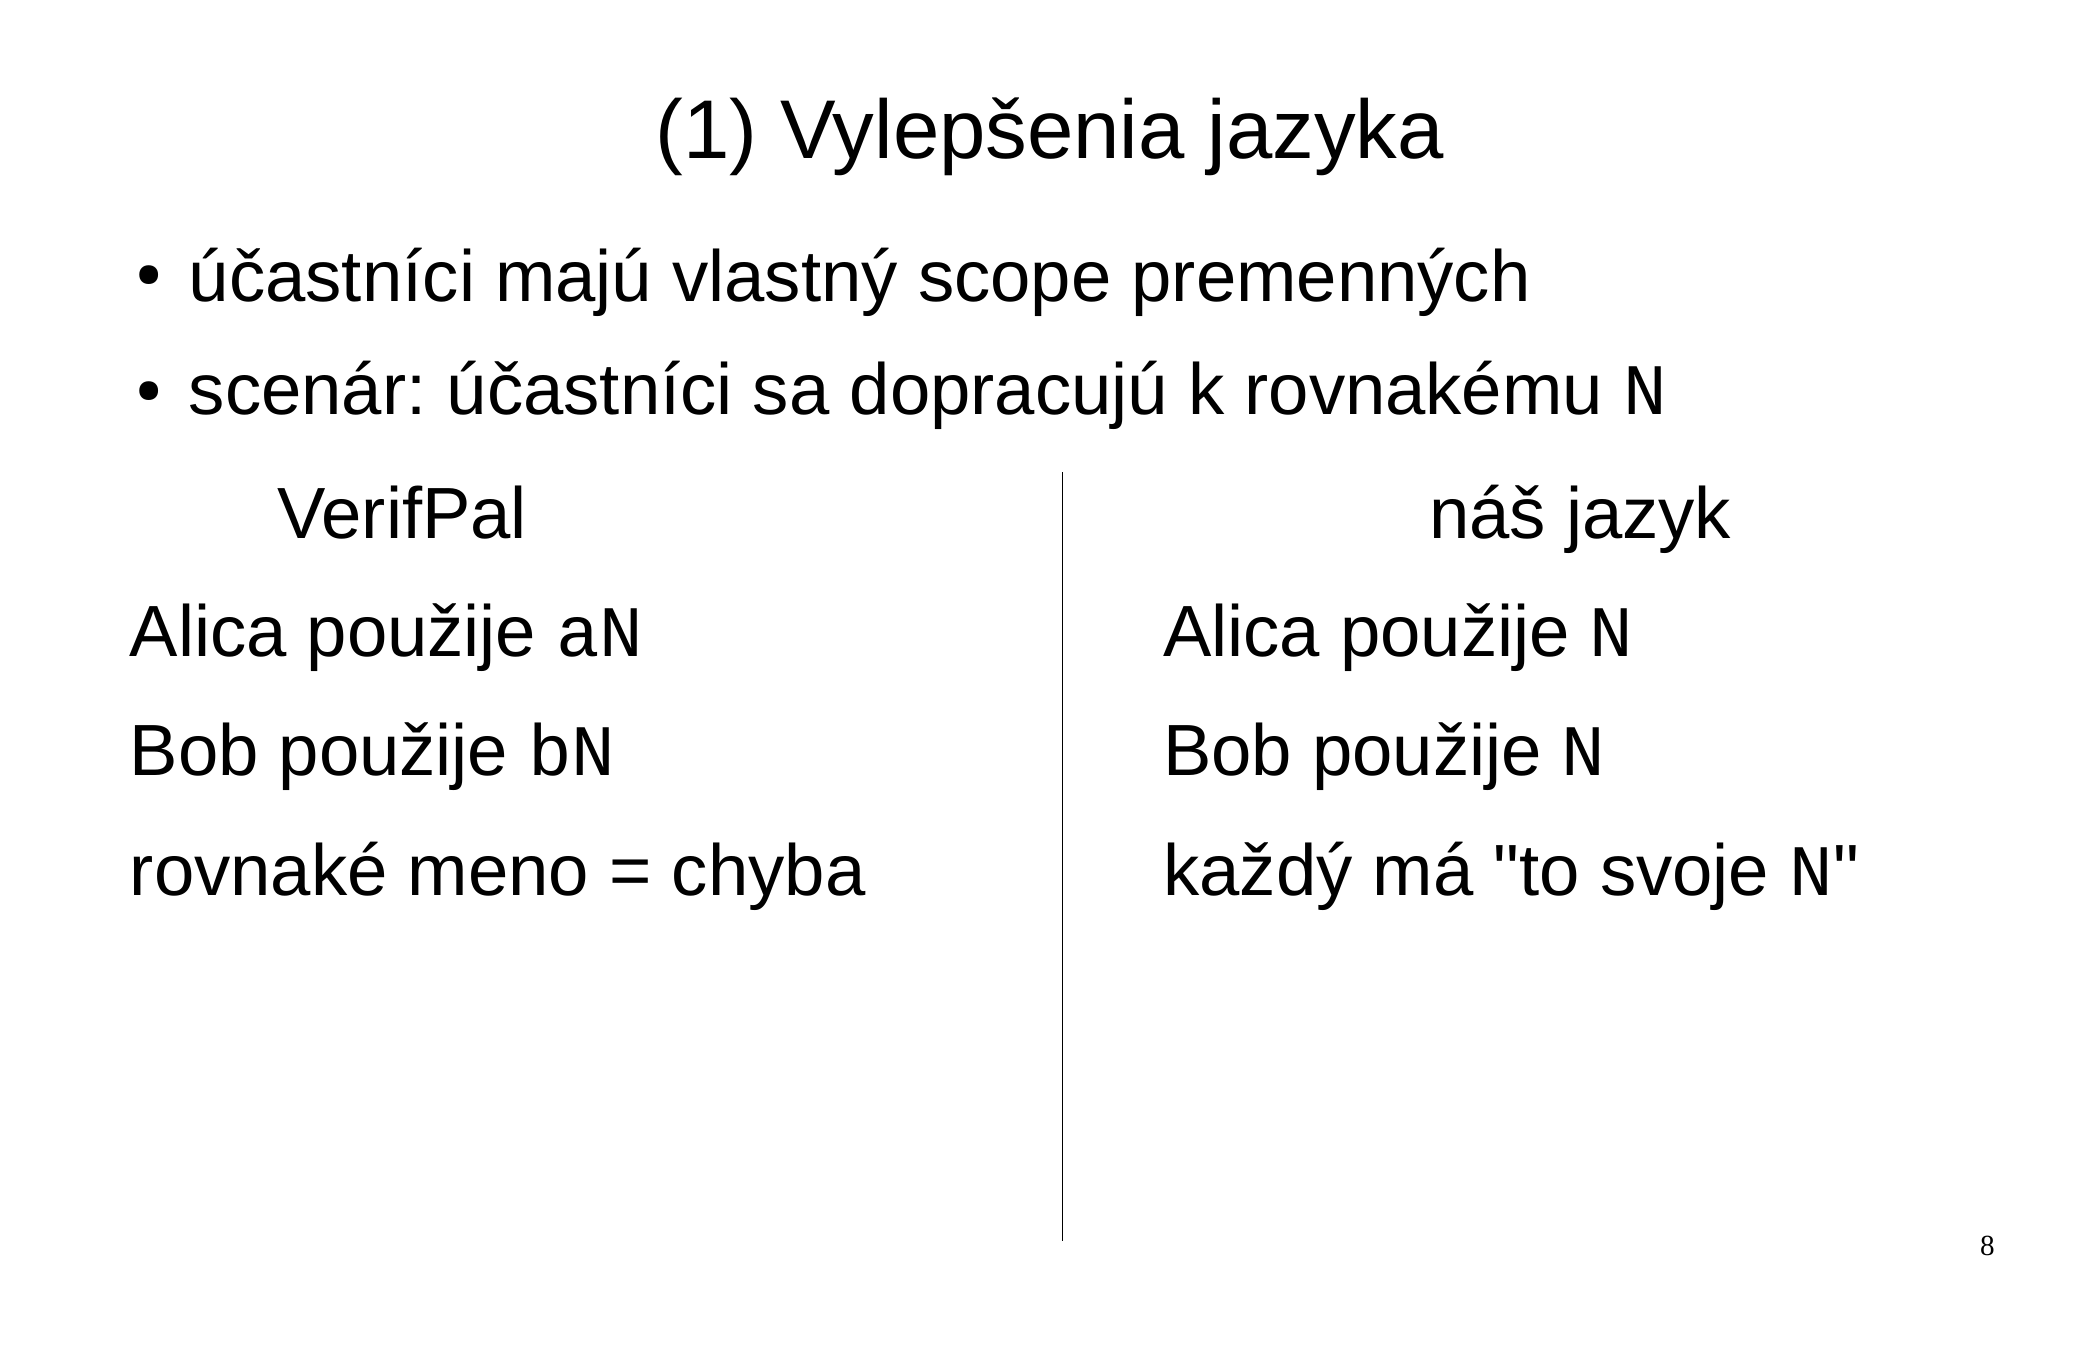

(1) Vylepšenia jazyka
účastníci majú vlastný scope premenných
scenár: účastníci sa dopracujú k rovnakému N
VerifPal
náš jazyk
# Alica použije aN
Bob použije bN
rovnaké meno = chyba
Alica použije N
Bob použije N
každý má "to svoje N"
8